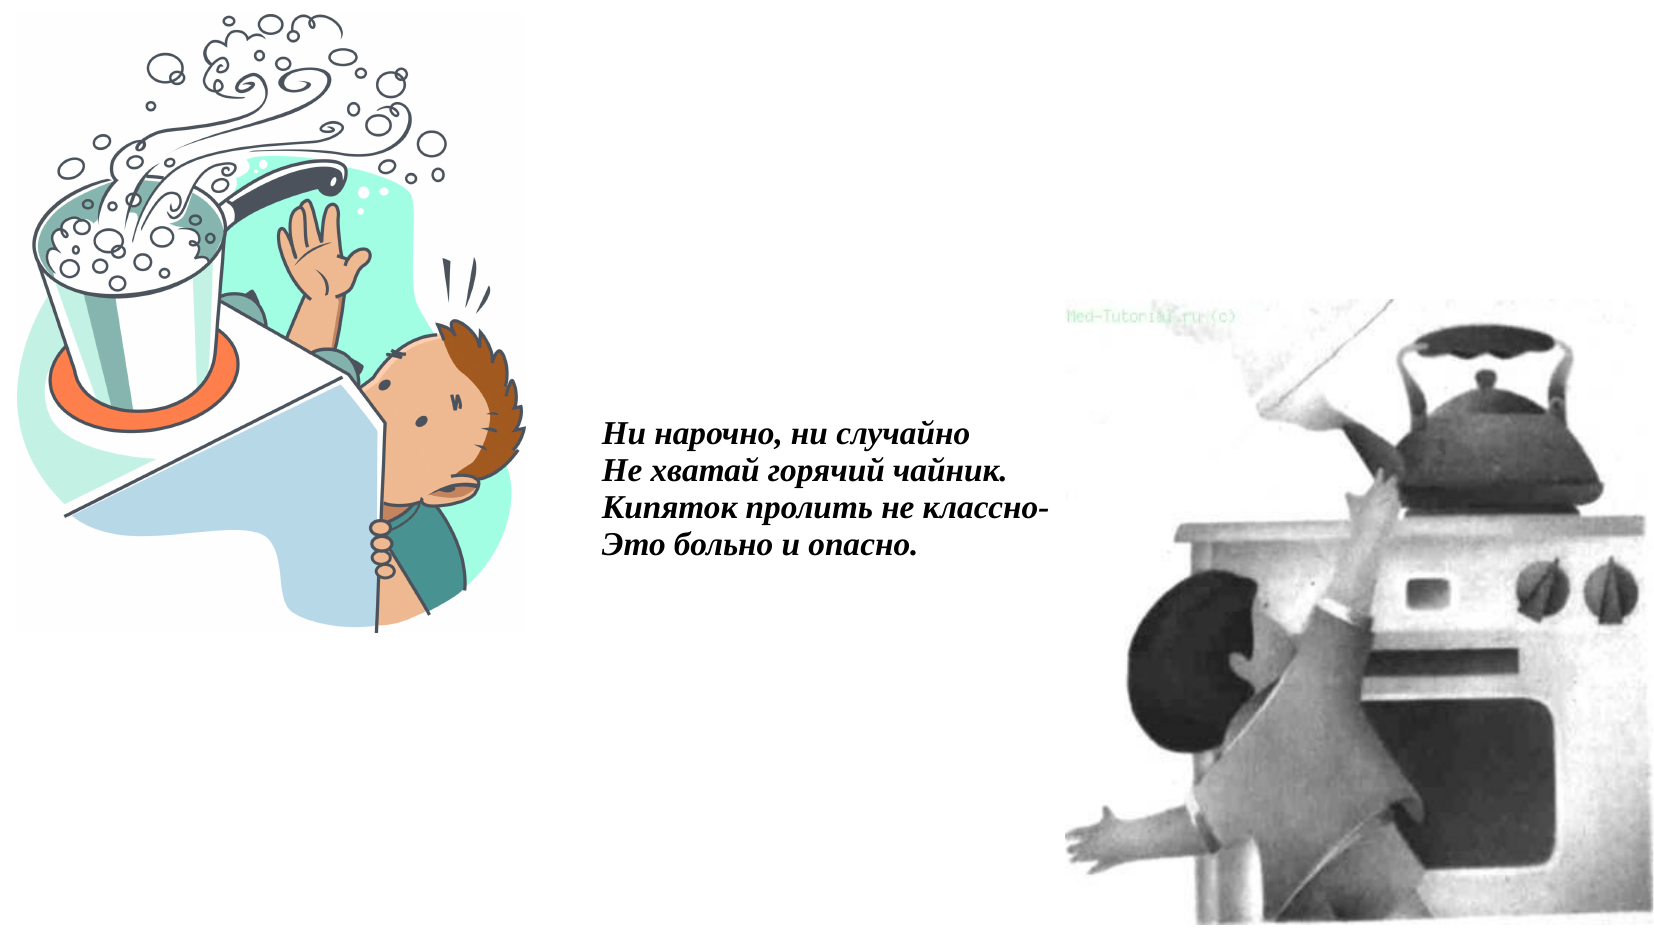

#
Ни нарочно, ни случайно
Не хватай горячий чайник.
Кипяток пролить не классно-
Это больно и опасно.